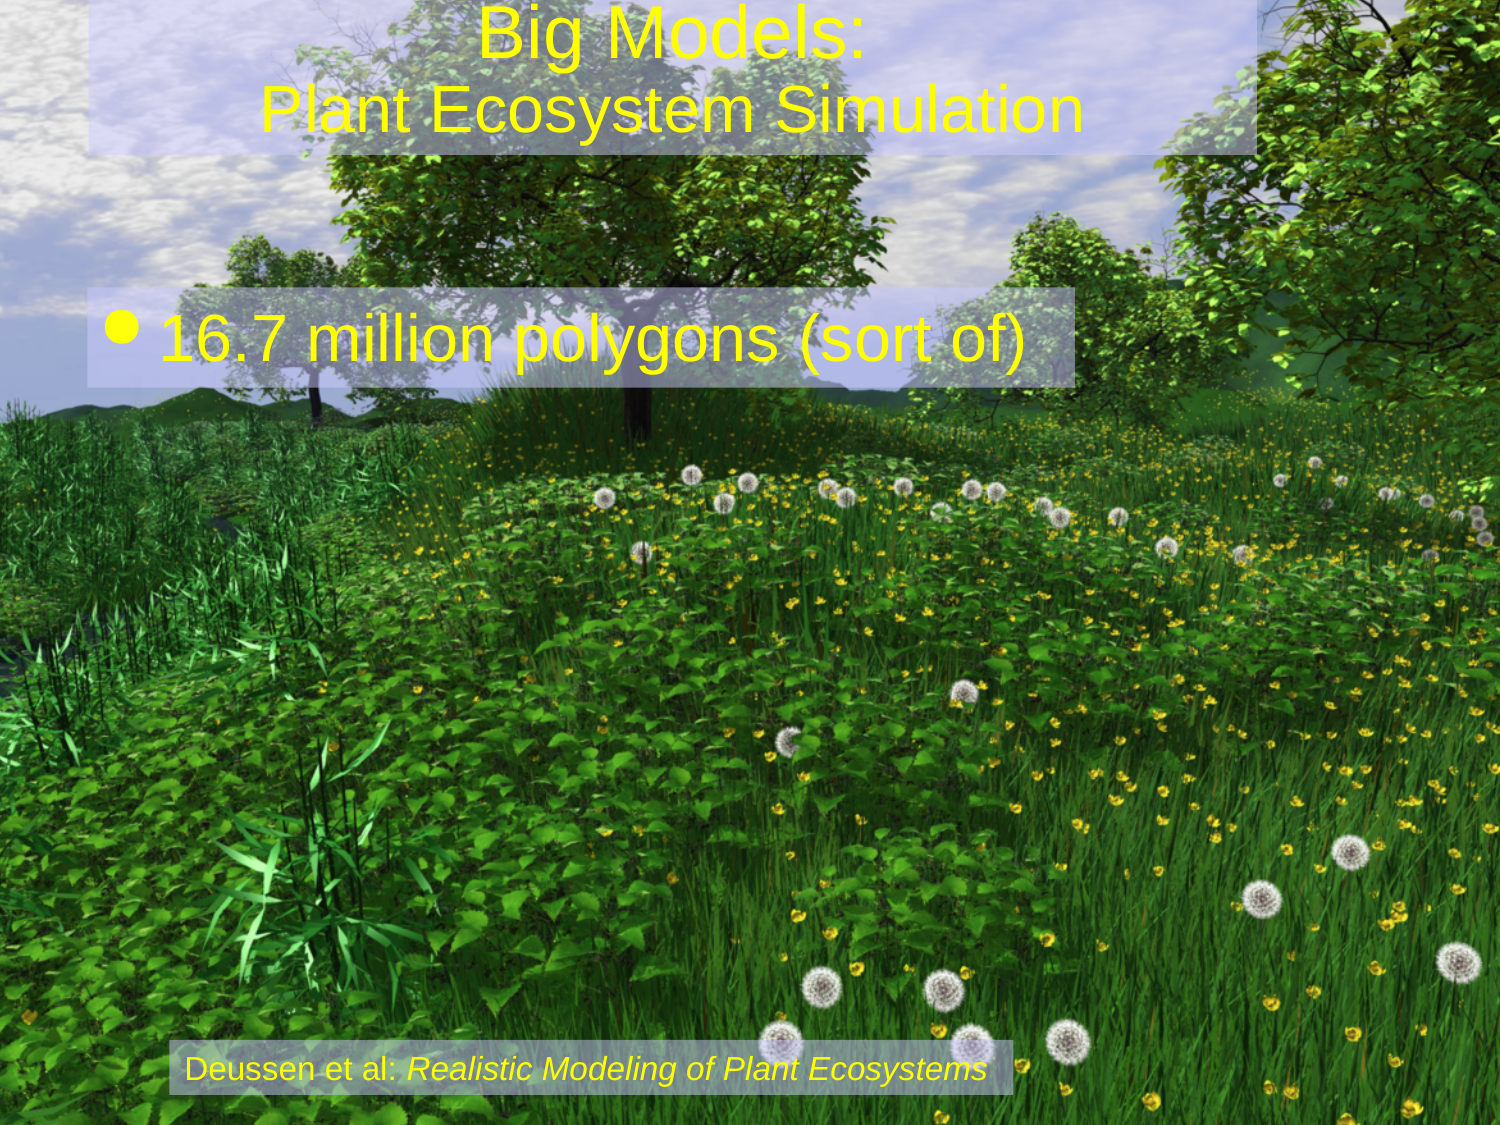

# Big Models: Plant Ecosystem Simulation
16.7 million polygons (sort of)
Deussen et al: Realistic Modeling of Plant Ecosystems